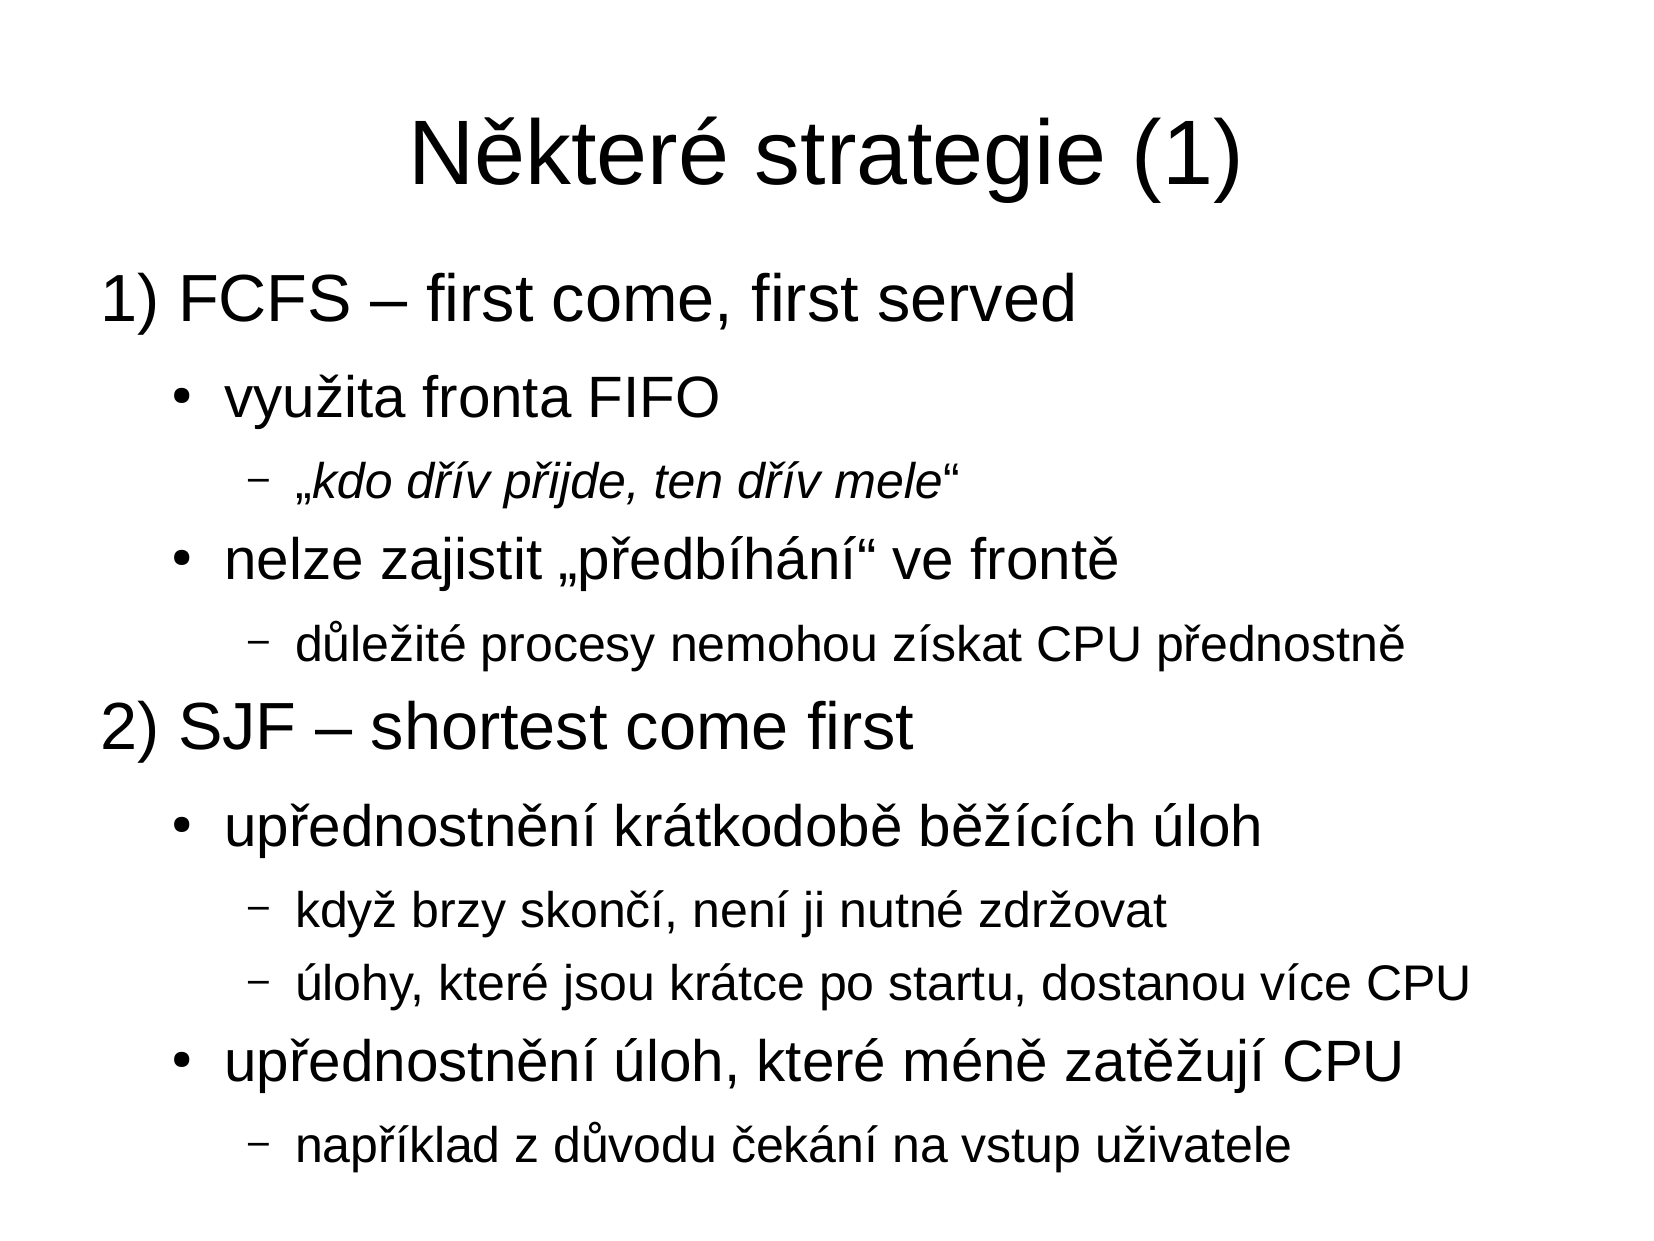

# Některé strategie (1)
 FCFS – first come, first served
využita fronta FIFO
„kdo dřív přijde, ten dřív mele“
nelze zajistit „předbíhání“ ve frontě
důležité procesy nemohou získat CPU přednostně
 SJF – shortest come first
upřednostnění krátkodobě běžících úloh
když brzy skončí, není ji nutné zdržovat
úlohy, které jsou krátce po startu, dostanou více CPU
upřednostnění úloh, které méně zatěžují CPU
například z důvodu čekání na vstup uživatele